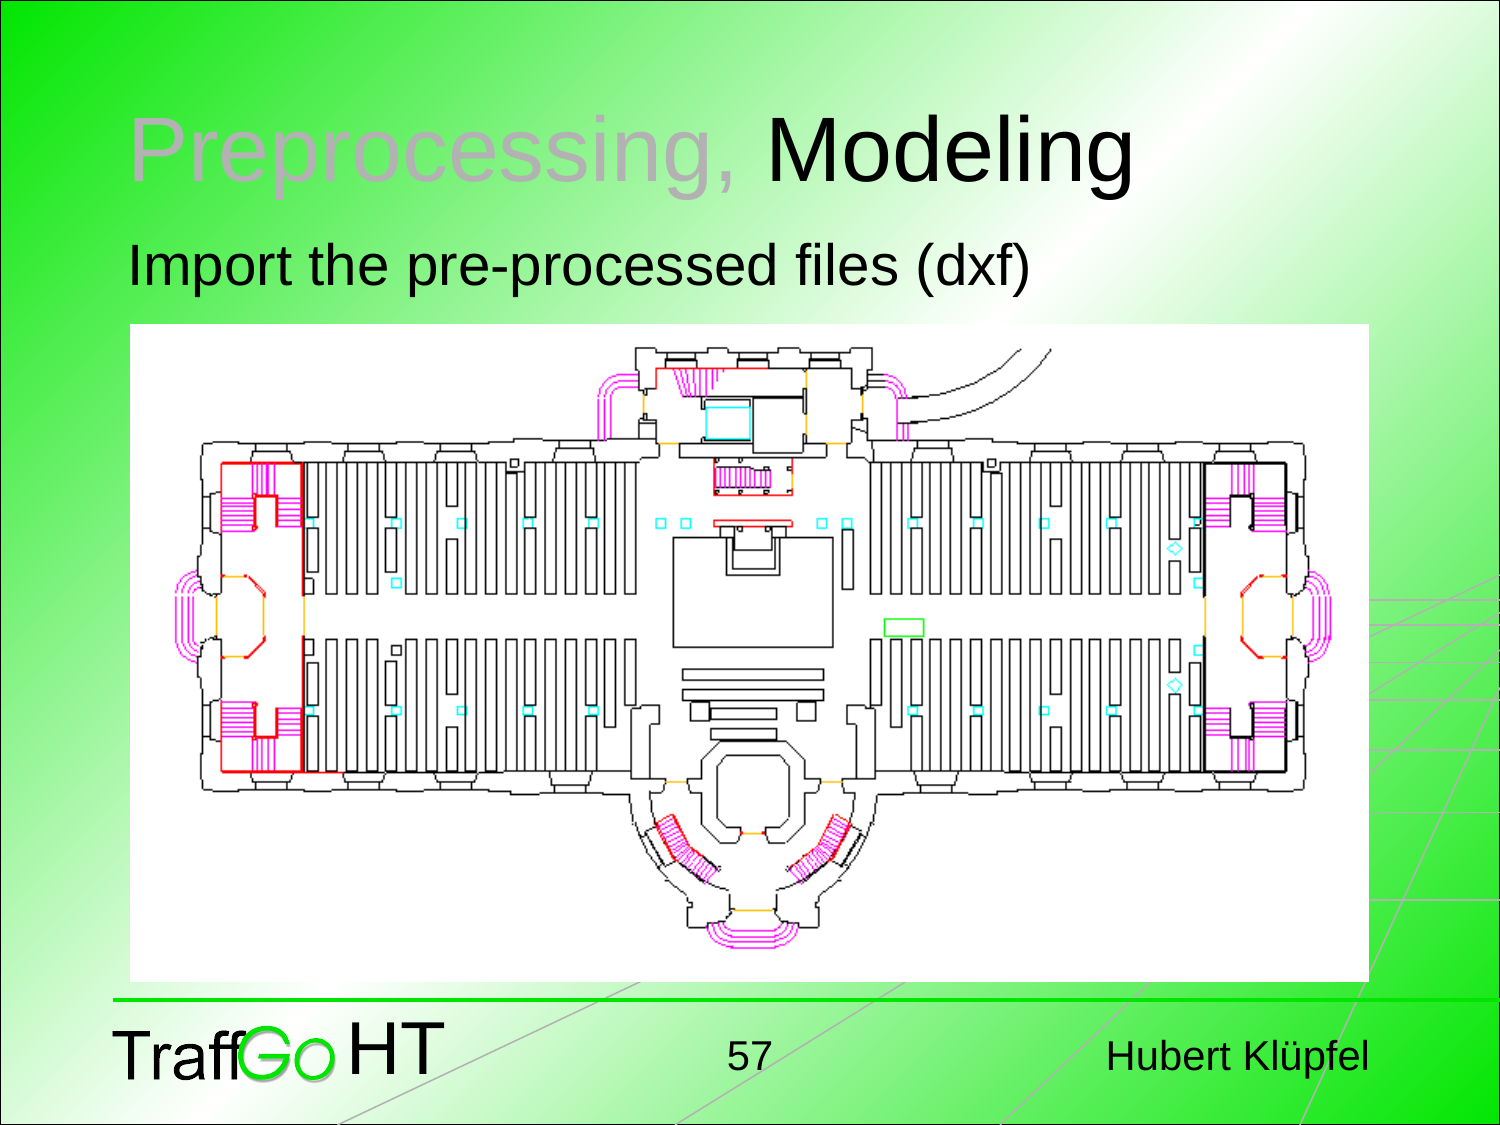

Preprocessing, Modeling
# Import the pre-processed files (dxf)